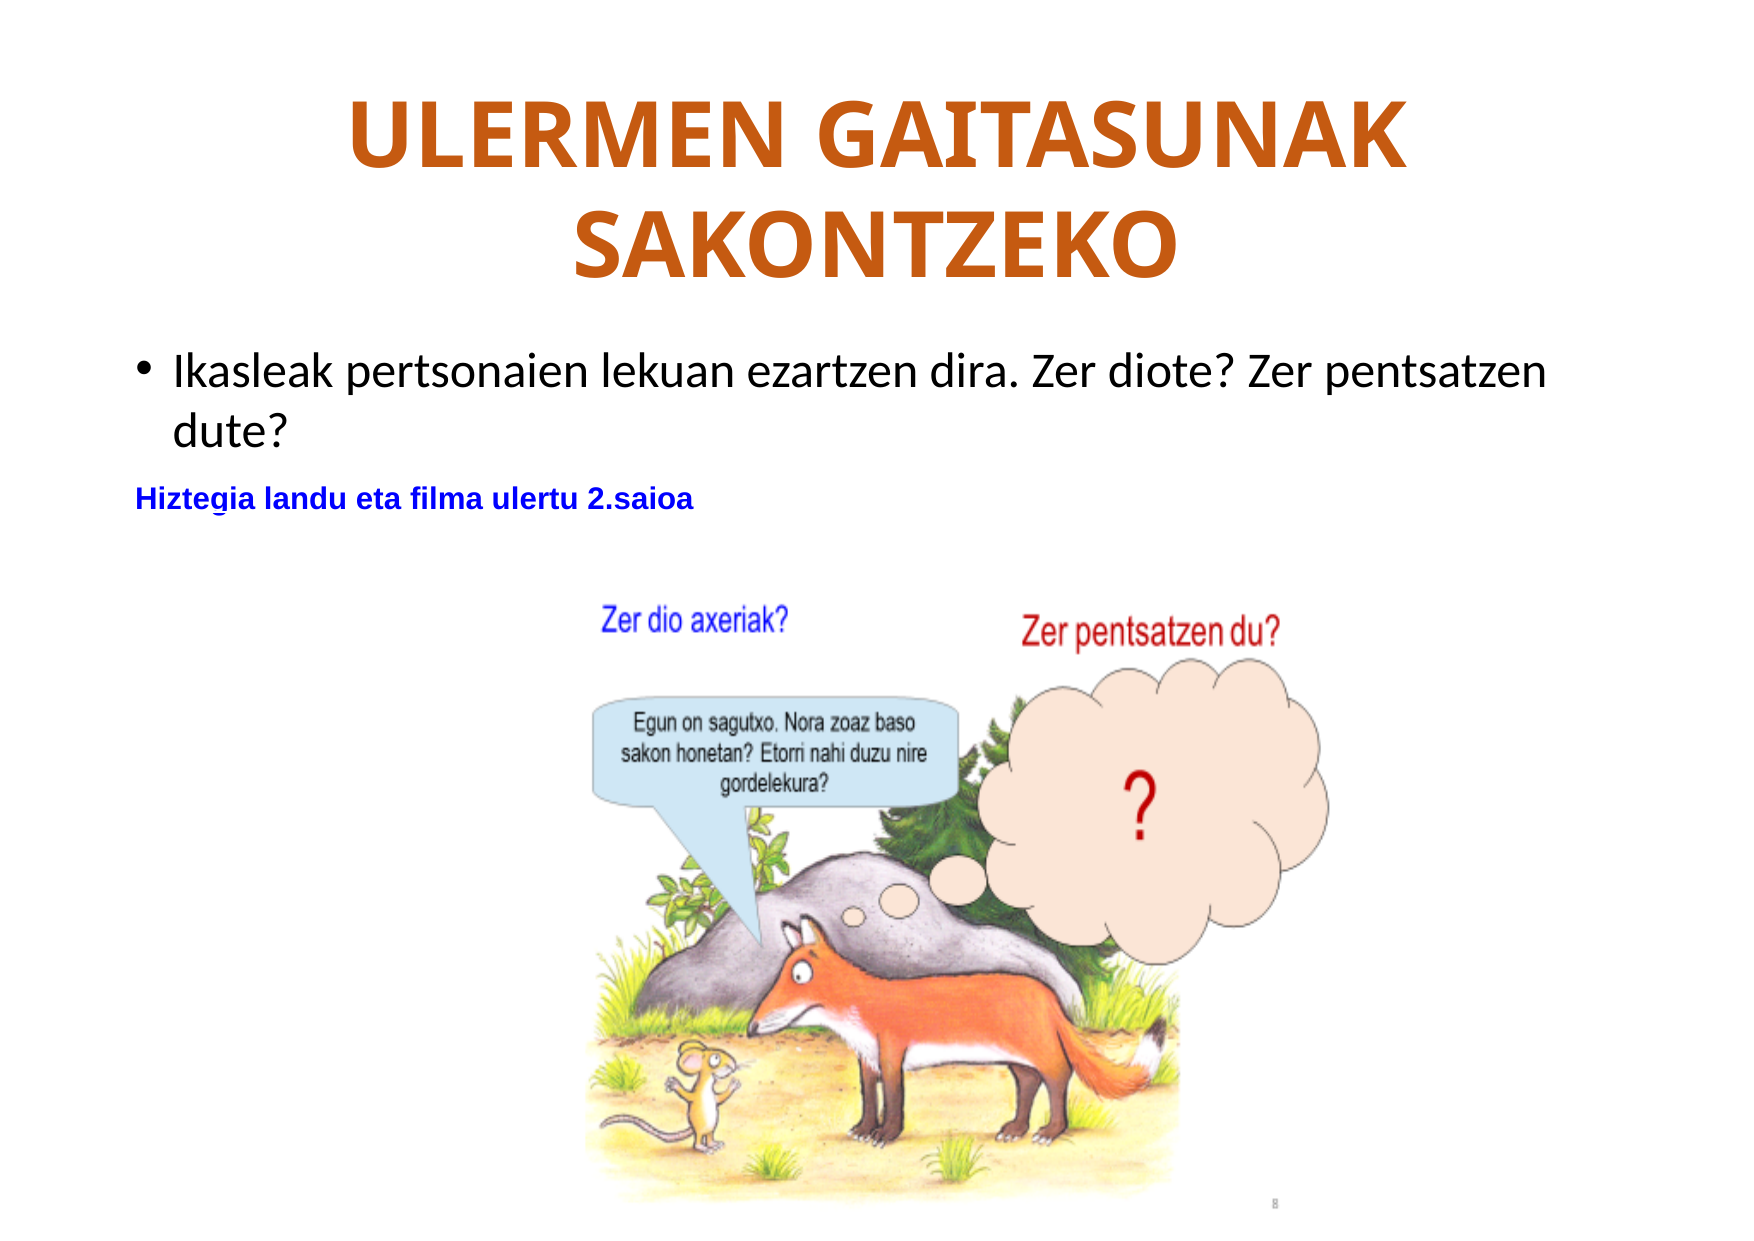

ULERMEN GAITASUNAK SAKONTZEKO
Ikasleak pertsonaien lekuan ezartzen dira. Zer diote? Zer pentsatzen dute?
Hiztegia landu eta filma ulertu 2.saioa